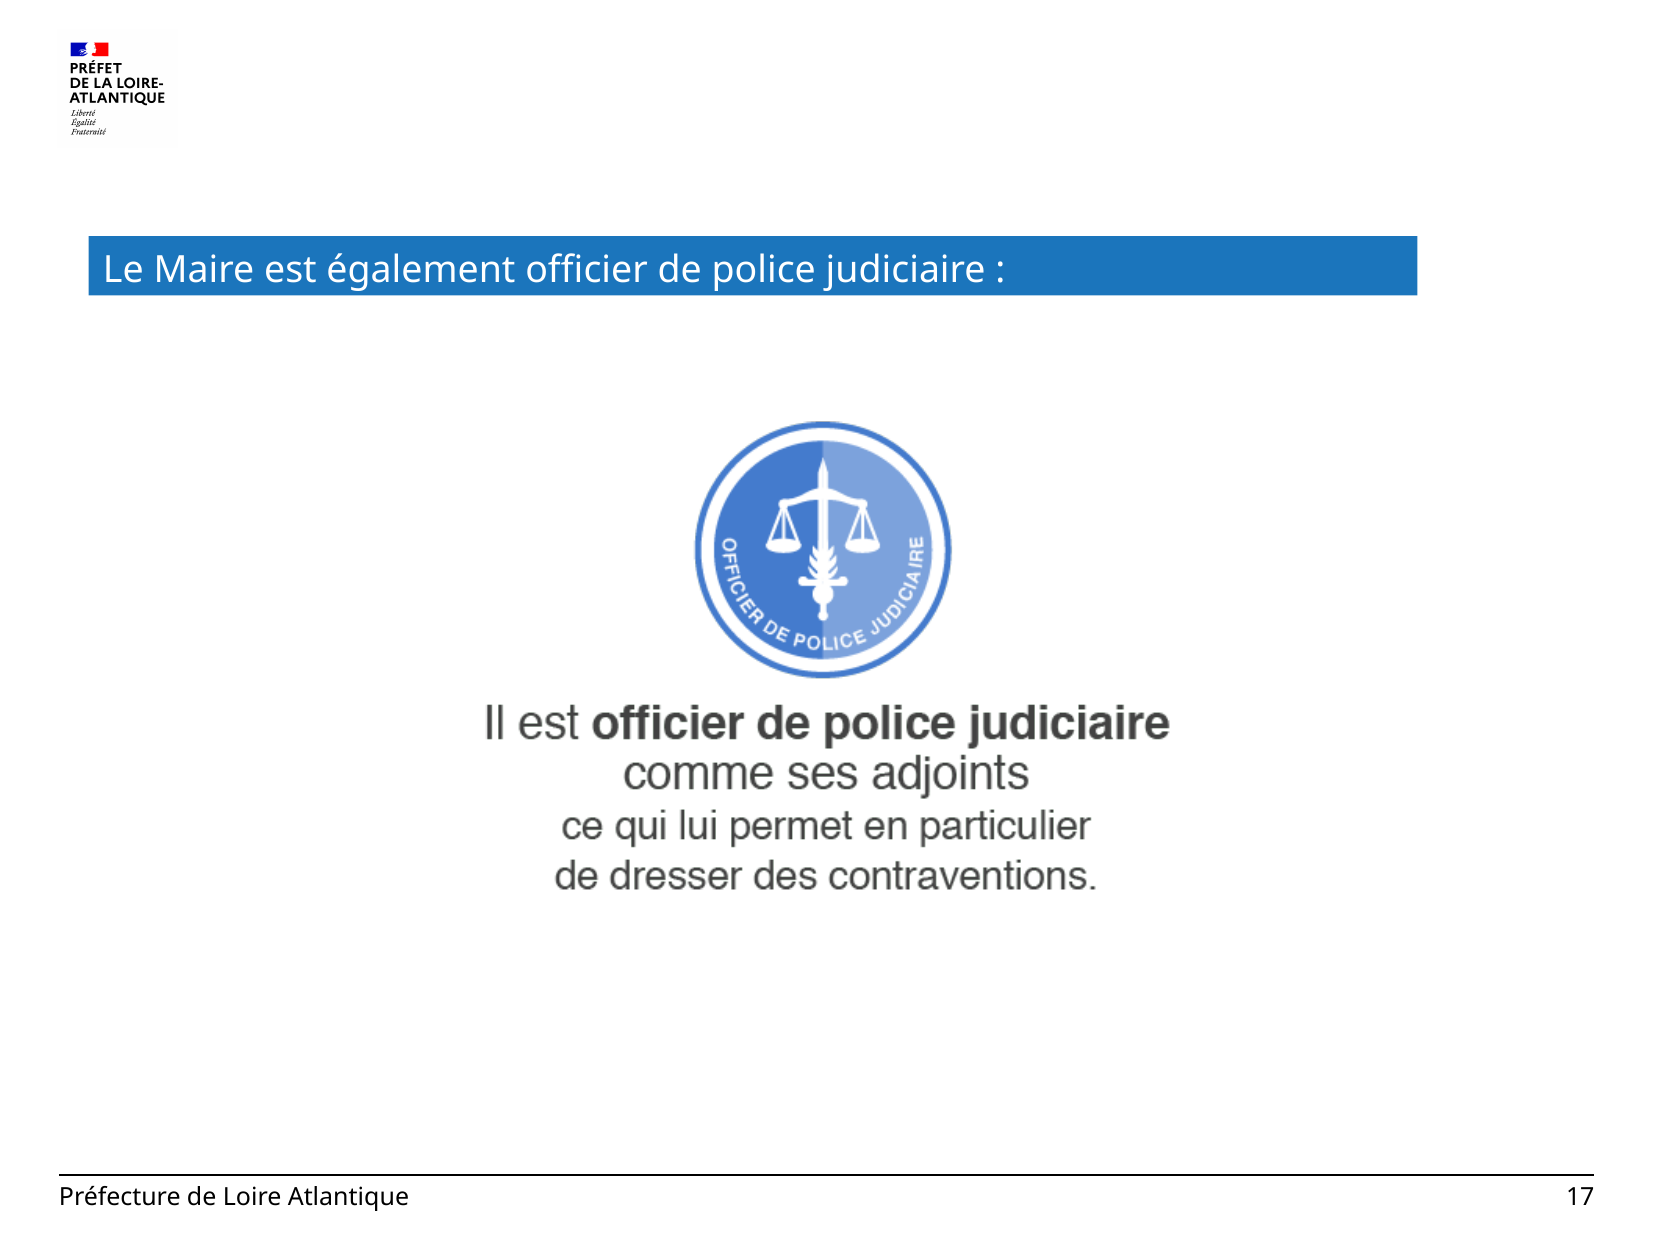

Le Maire est également officier de police judiciaire :
17
Préfecture de Loire Atlantique